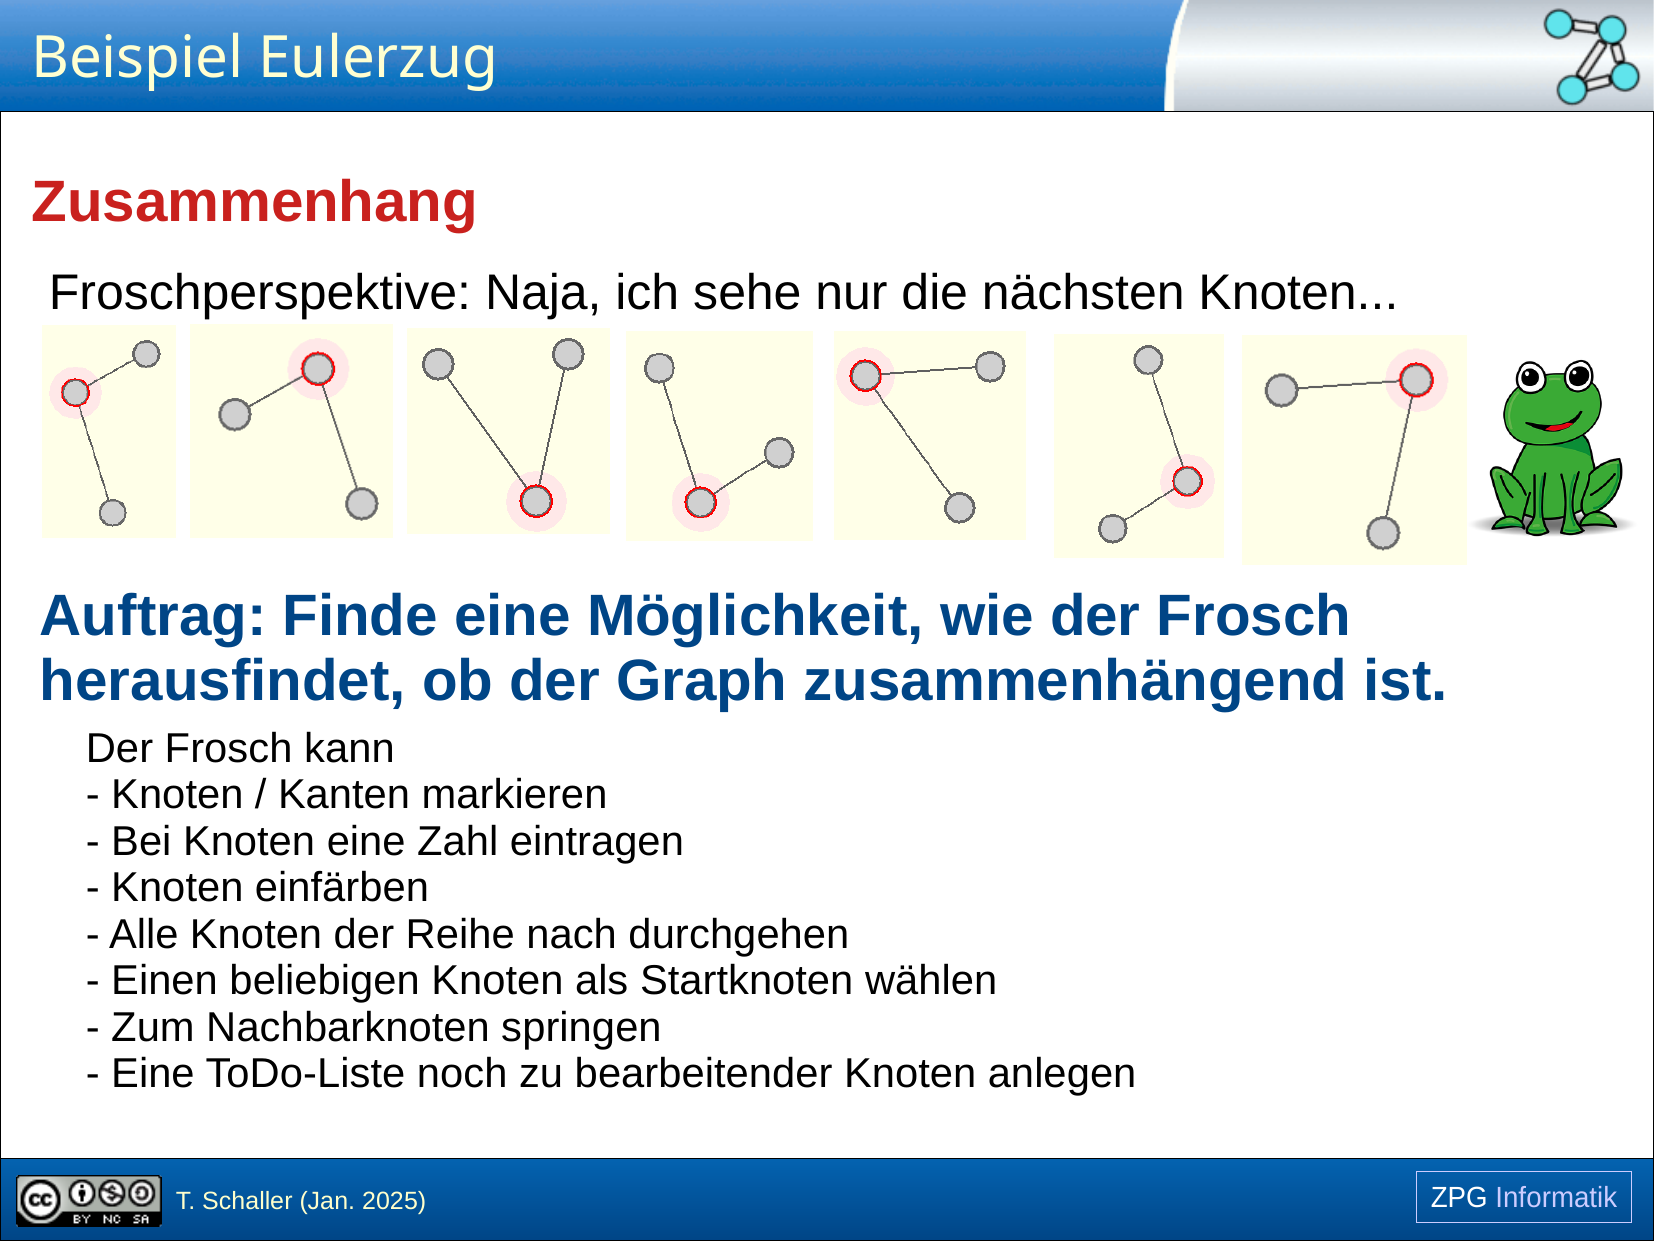

# Beispiel Eulerzug
Zusammenhang
Froschperspektive: Naja, ich sehe nur die nächsten Knoten...
Auftrag: Finde eine Möglichkeit, wie der Frosch herausfindet, ob der Graph zusammenhängend ist.
Der Frosch kann
- Knoten / Kanten markieren
- Bei Knoten eine Zahl eintragen
- Knoten einfärben
- Alle Knoten der Reihe nach durchgehen
- Einen beliebigen Knoten als Startknoten wählen
- Zum Nachbarknoten springen
- Eine ToDo-Liste noch zu bearbeitender Knoten anlegen
10